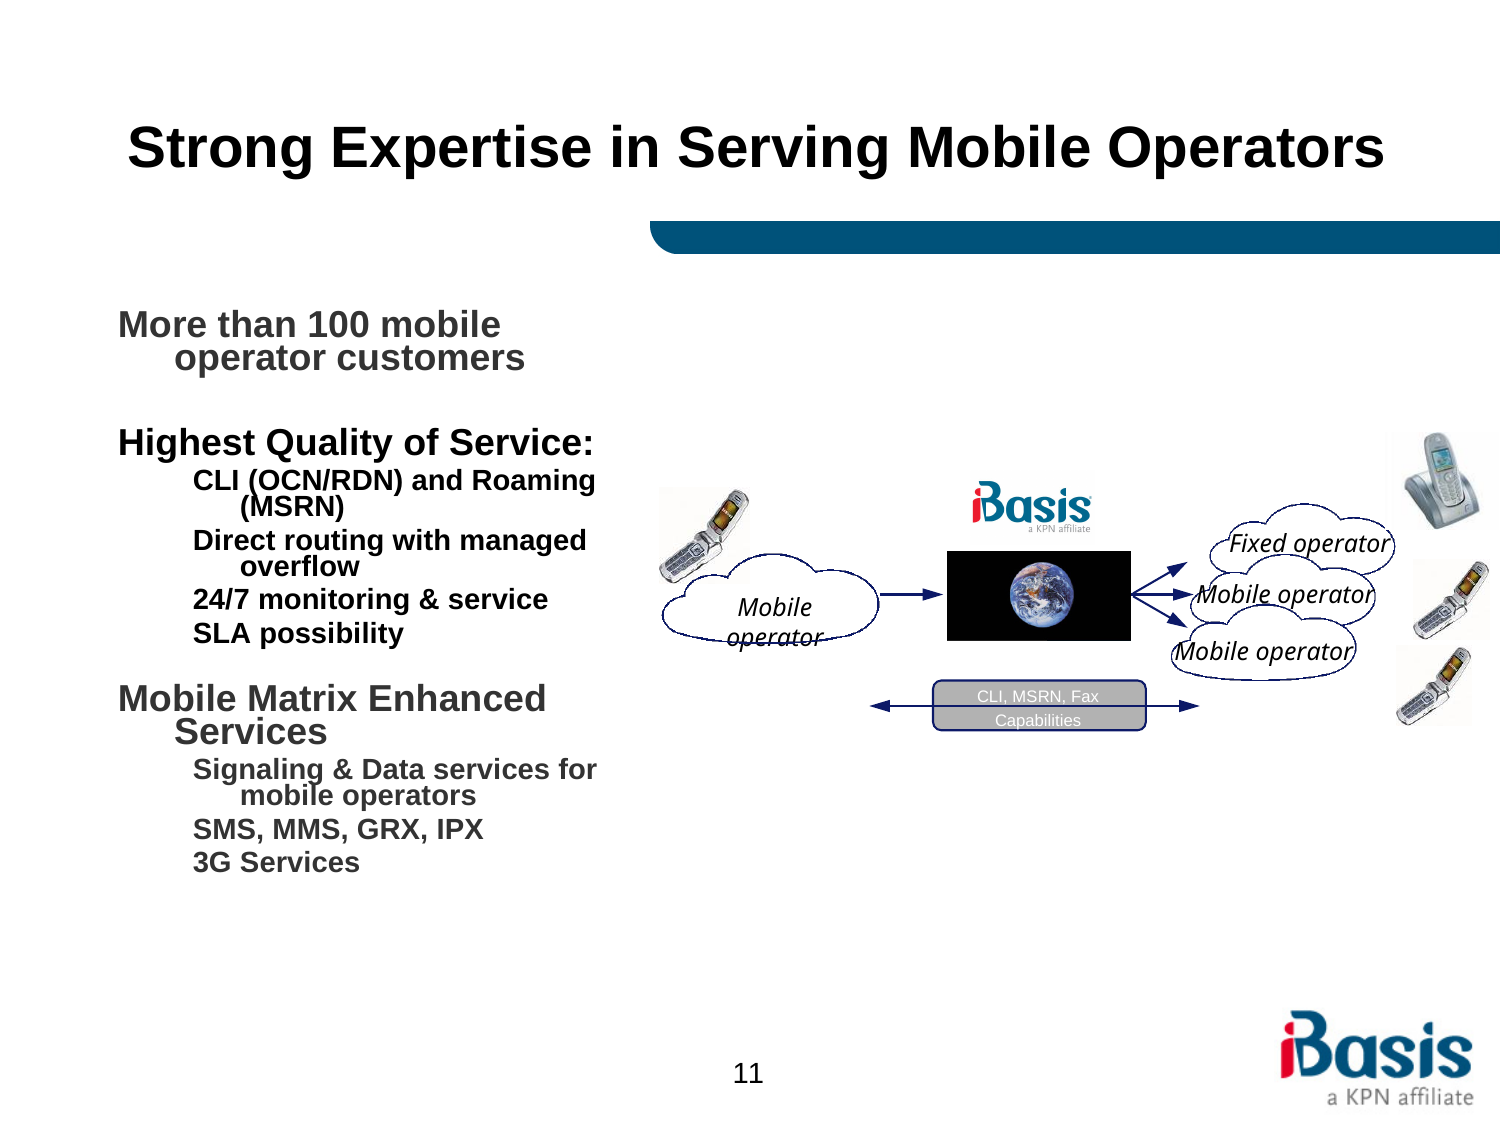

# Strong Expertise in Serving Mobile Operators
More than 100 mobile operator customers
Highest Quality of Service:
CLI (OCN/RDN) and Roaming (MSRN)
Direct routing with managed overflow
24/7 monitoring & service
SLA possibility
Mobile Matrix Enhanced Services
Signaling & Data services for mobile operators
SMS, MMS, GRX, IPX
3G Services
Fixed operator
Mobile operator
Mobile operator
Mobile operator
CLI, MSRN, Fax Capabilities
Highest Quality Routing